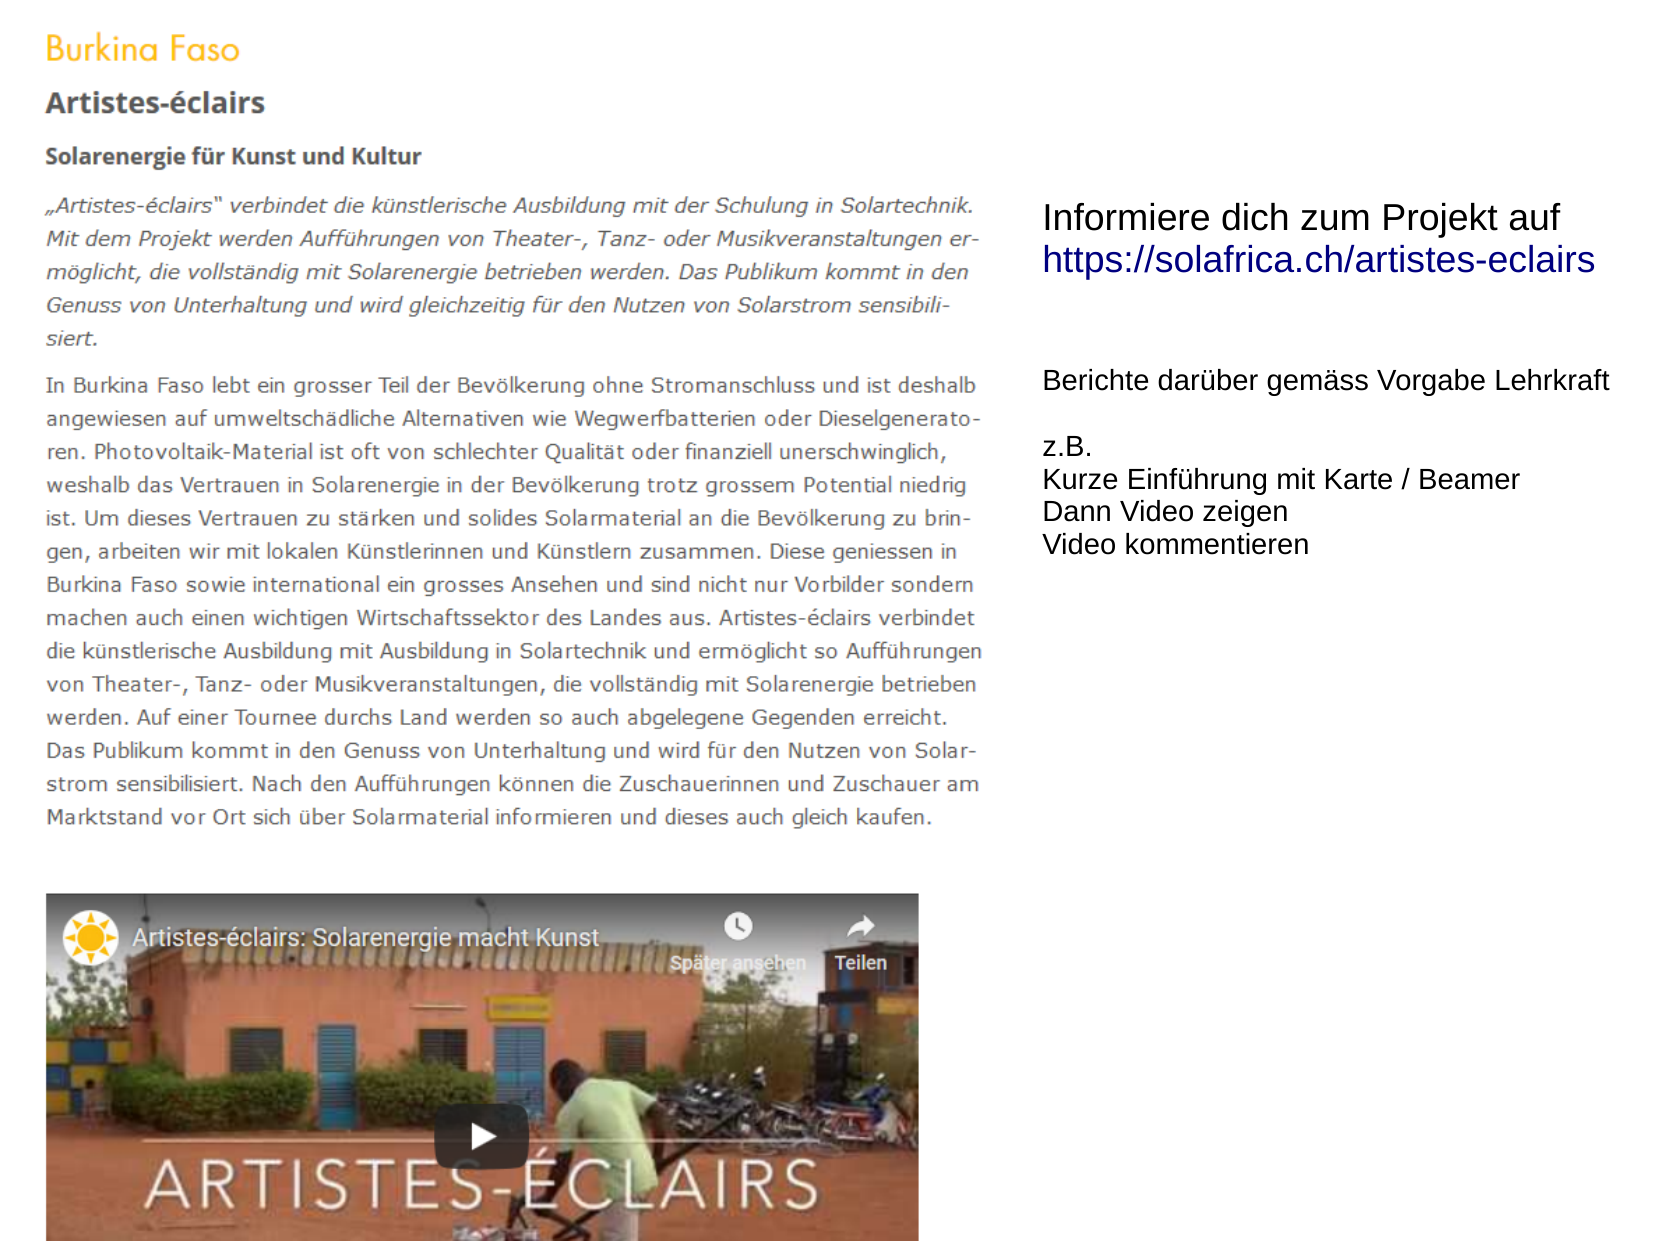

Informiere dich zum Projekt auf
https://solafrica.ch/artistes-eclairs
Berichte darüber gemäss Vorgabe Lehrkraft
z.B.
Kurze Einführung mit Karte / Beamer
Dann Video zeigen
Video kommentieren